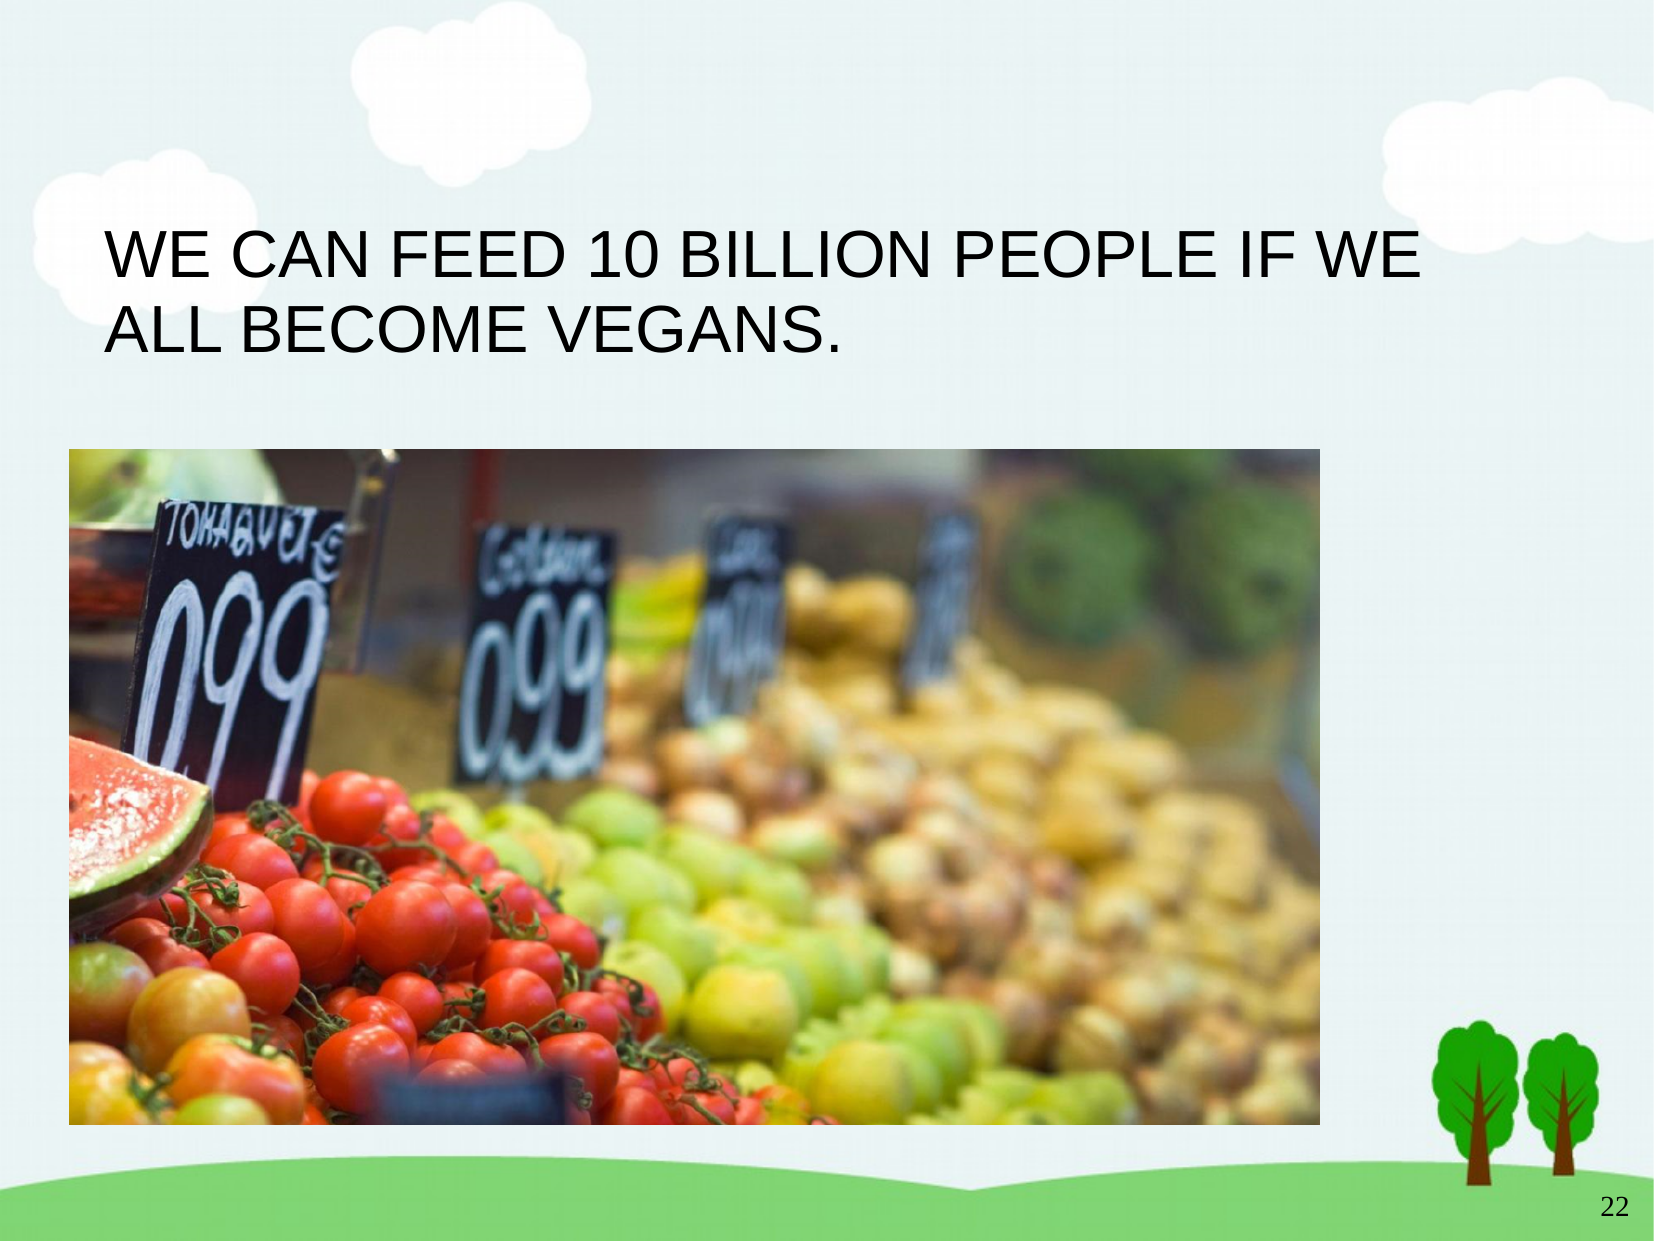

WE CAN FEED 10 BILLION PEOPLE IF WE ALL BECOME VEGANS.
22